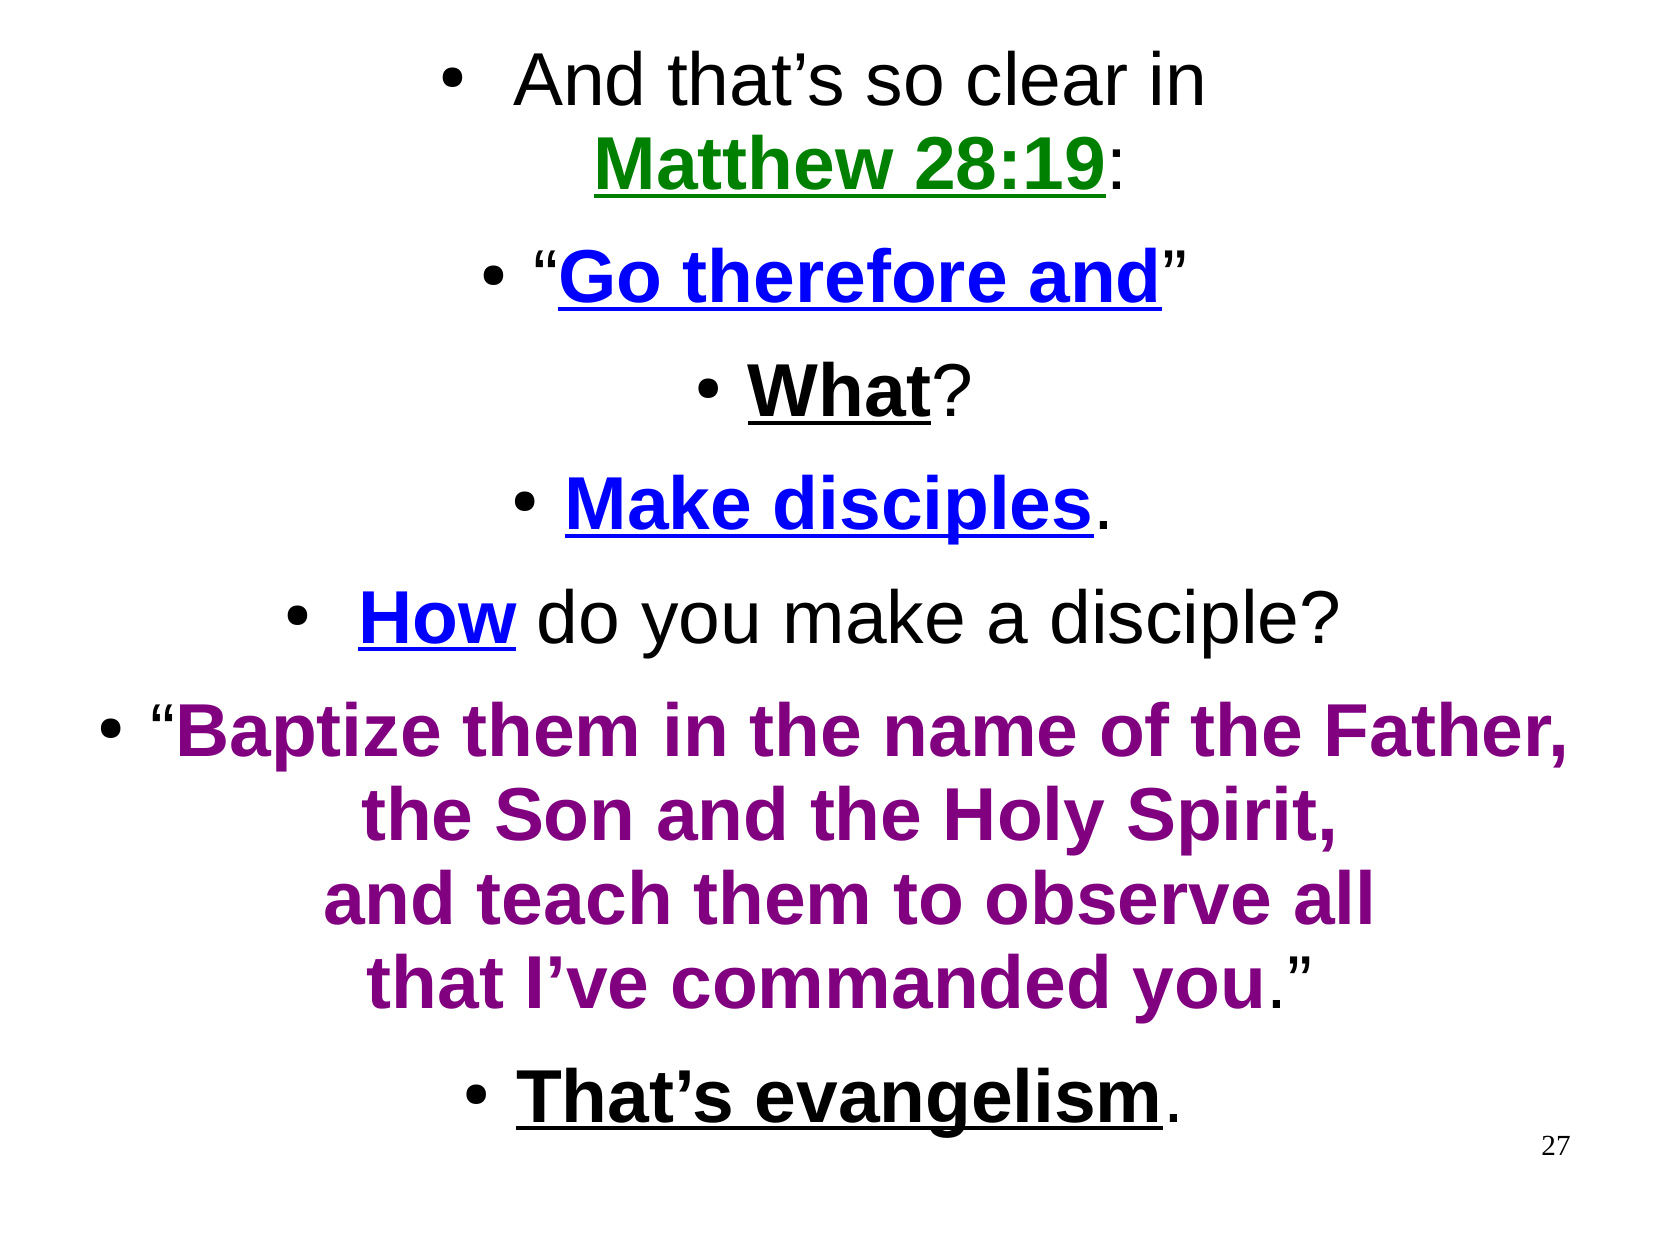

# And that’s so clear in Matthew 28:19:
“Go therefore and”
What?
Make disciples.
 How do you make a disciple?
“Baptize them in the name of the Father, the Son and the Holy Spirit,
and teach them to observe all
that I’ve commanded you.”
That’s evangelism.
27